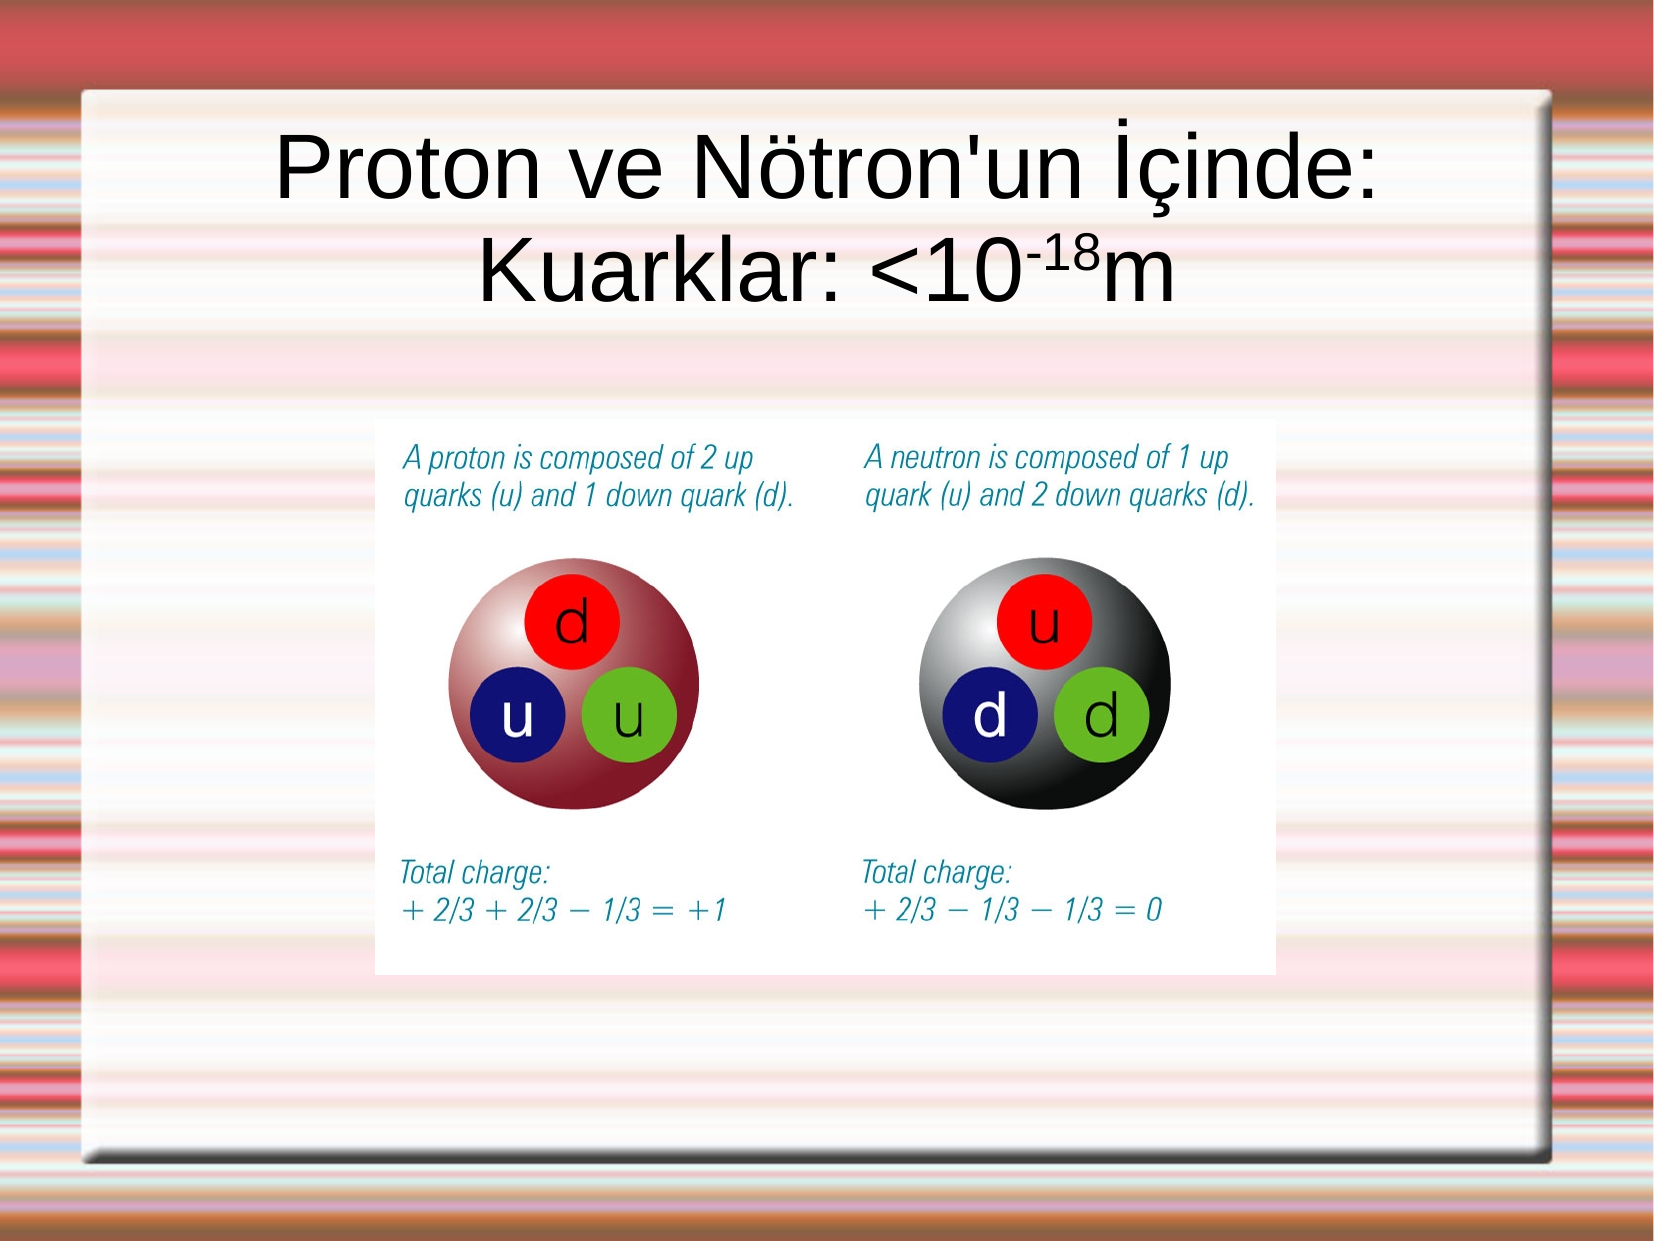

# Proton ve Nötron'un İçinde: Kuarklar: <10-18m